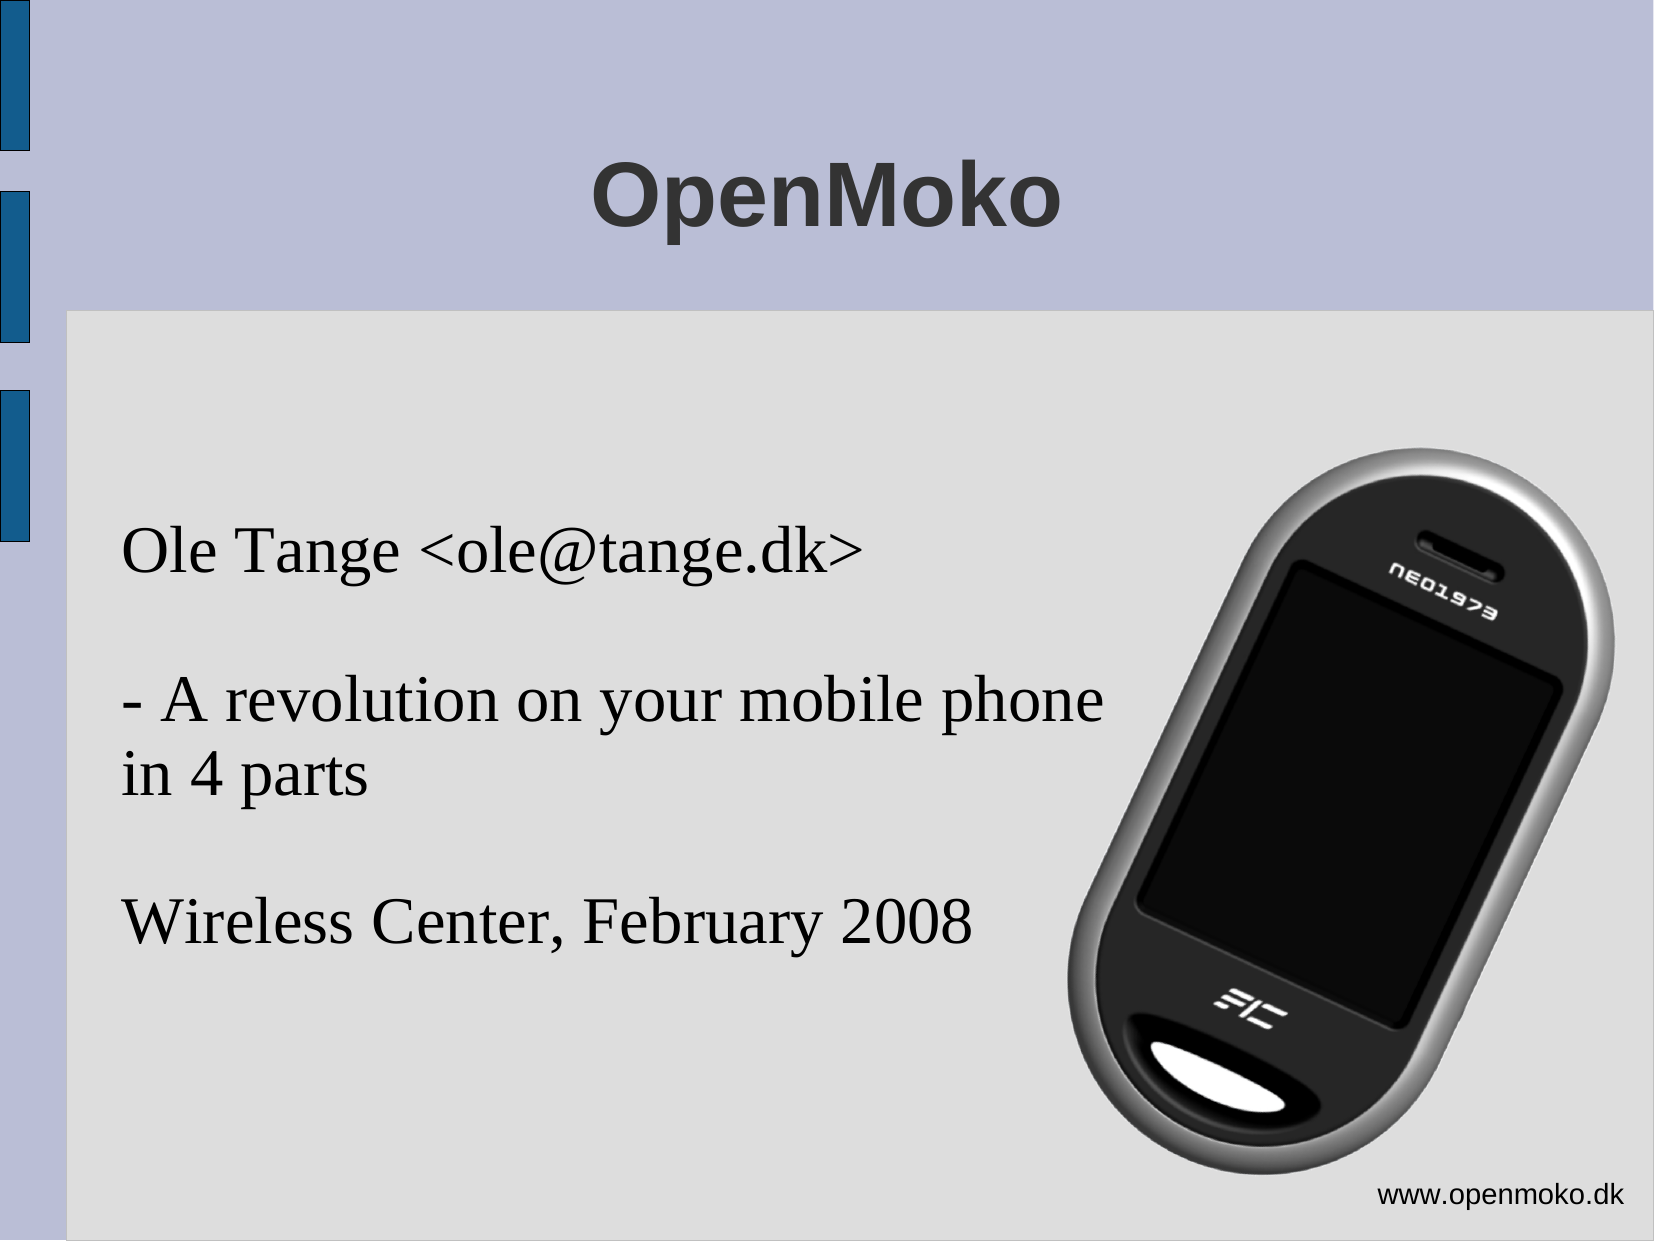

# OpenMoko
Ole Tange <ole@tange.dk>
- A revolution on your mobile phone in 4 parts
Wireless Center, February 2008